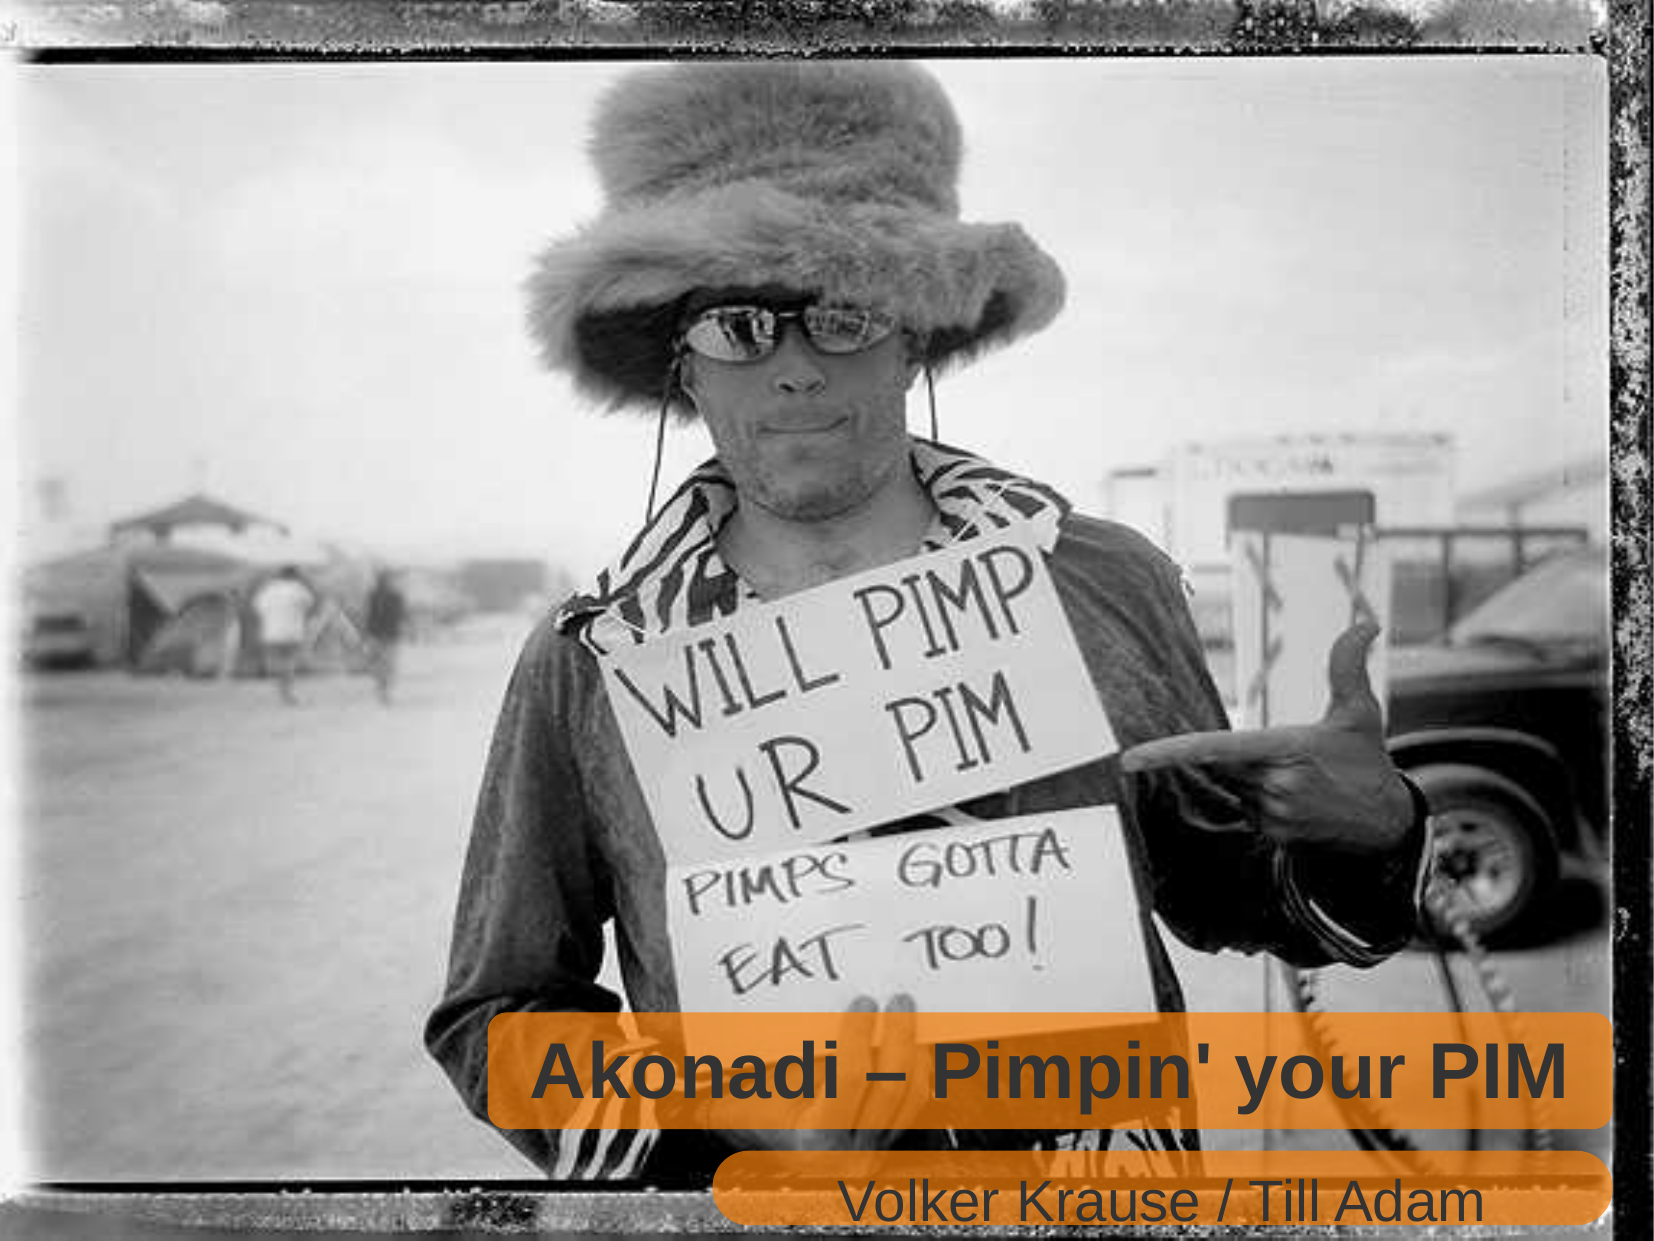

Akonadi – Pimpin' your PIM
Volker Krause / Till Adam